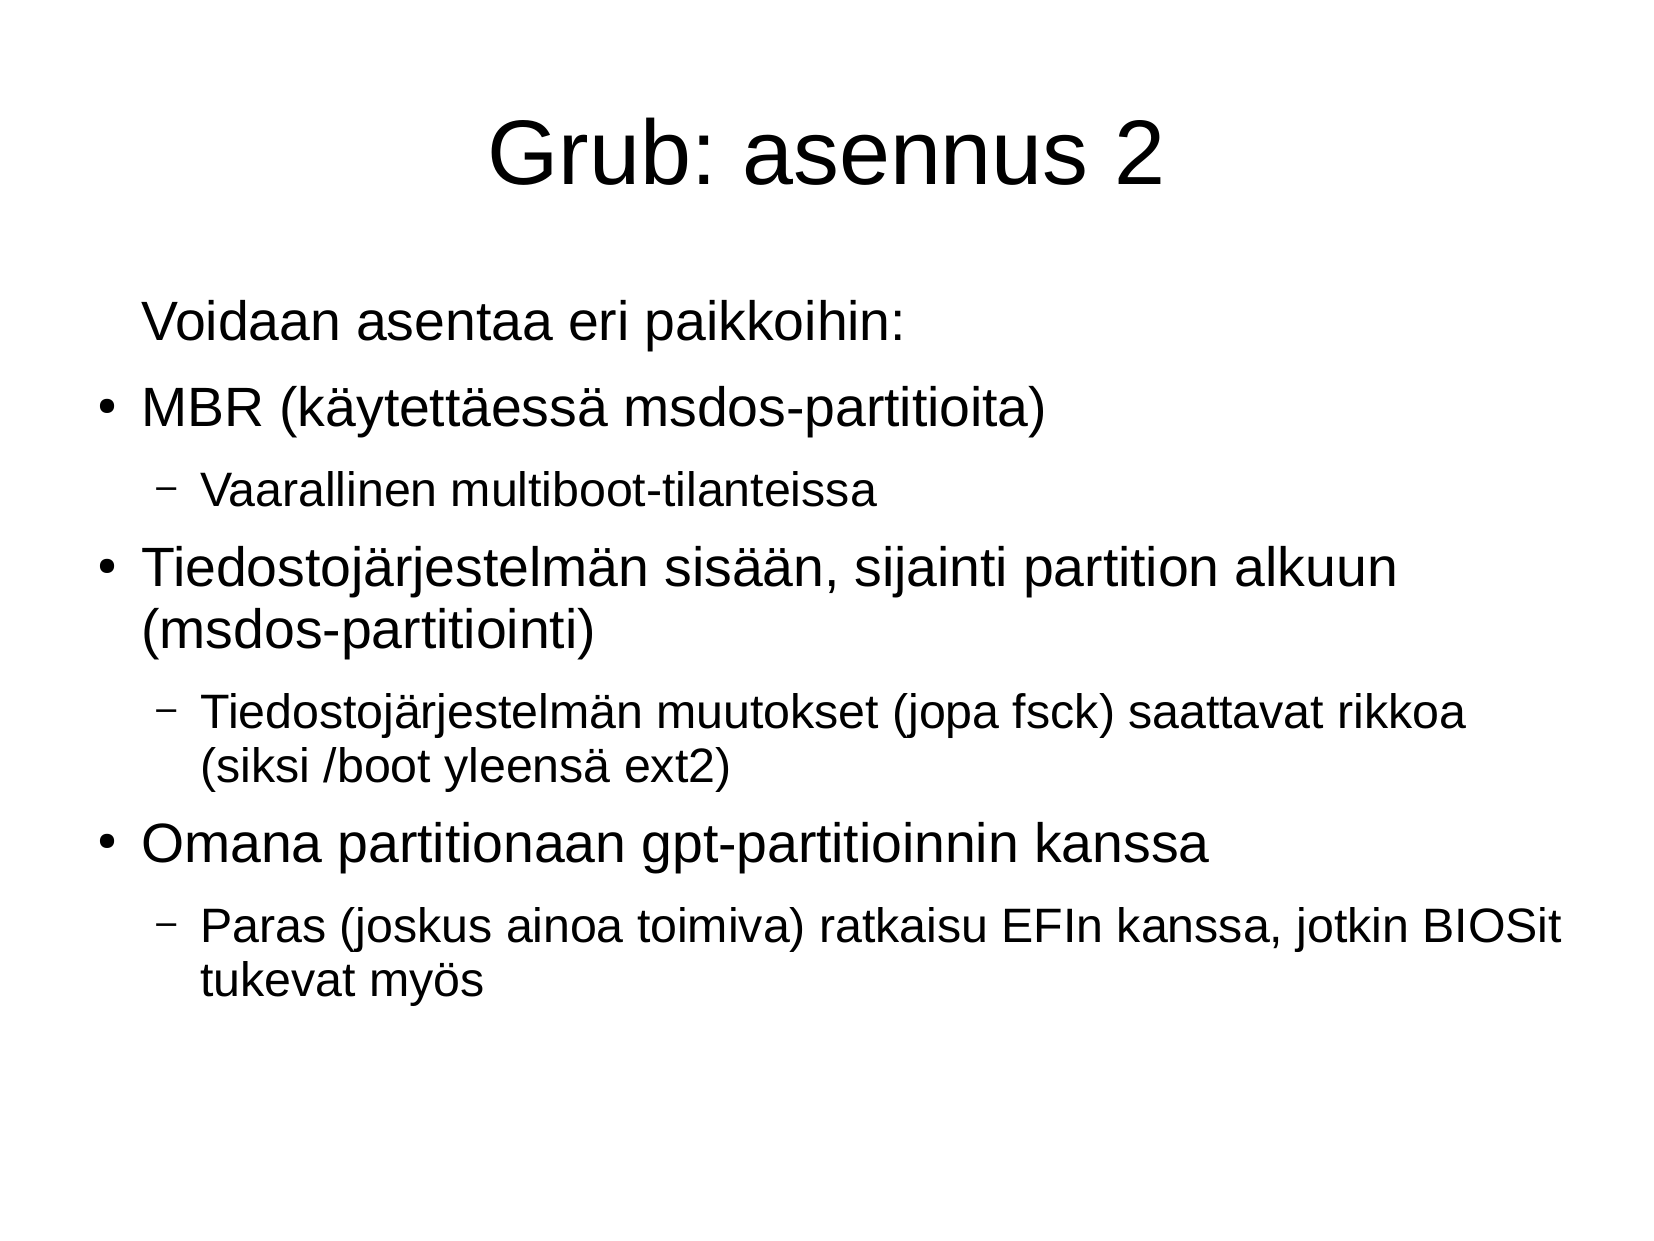

# Grub: asennus 2
Voidaan asentaa eri paikkoihin:
MBR (käytettäessä msdos-partitioita)
Vaarallinen multiboot-tilanteissa
Tiedostojärjestelmän sisään, sijainti partition alkuun (msdos-partitiointi)
Tiedostojärjestelmän muutokset (jopa fsck) saattavat rikkoa (siksi /boot yleensä ext2)
Omana partitionaan gpt-partitioinnin kanssa
Paras (joskus ainoa toimiva) ratkaisu EFIn kanssa, jotkin BIOSit tukevat myös